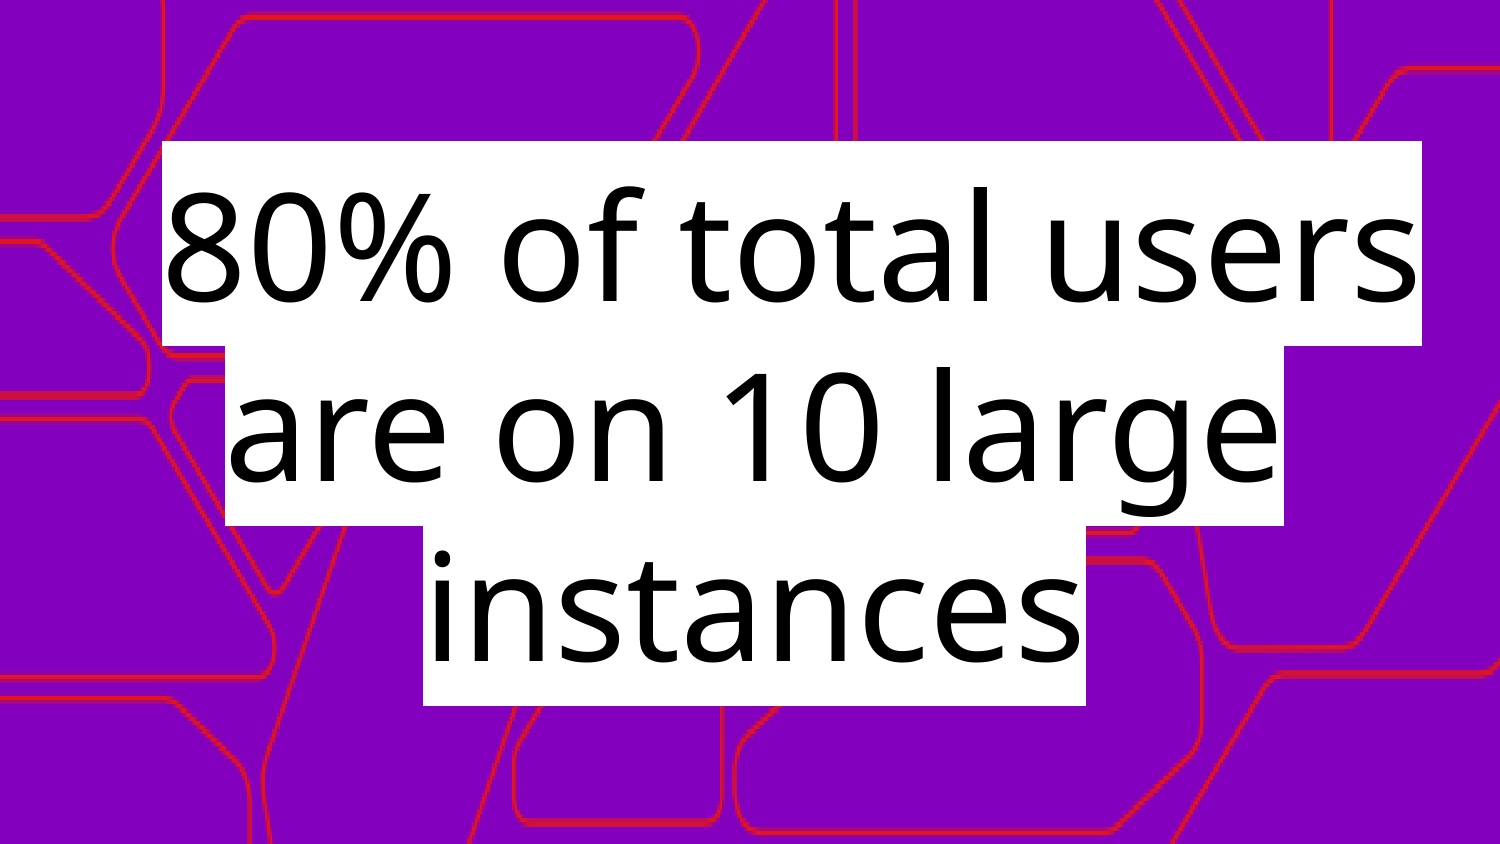

80% of total users are on 10 large instances